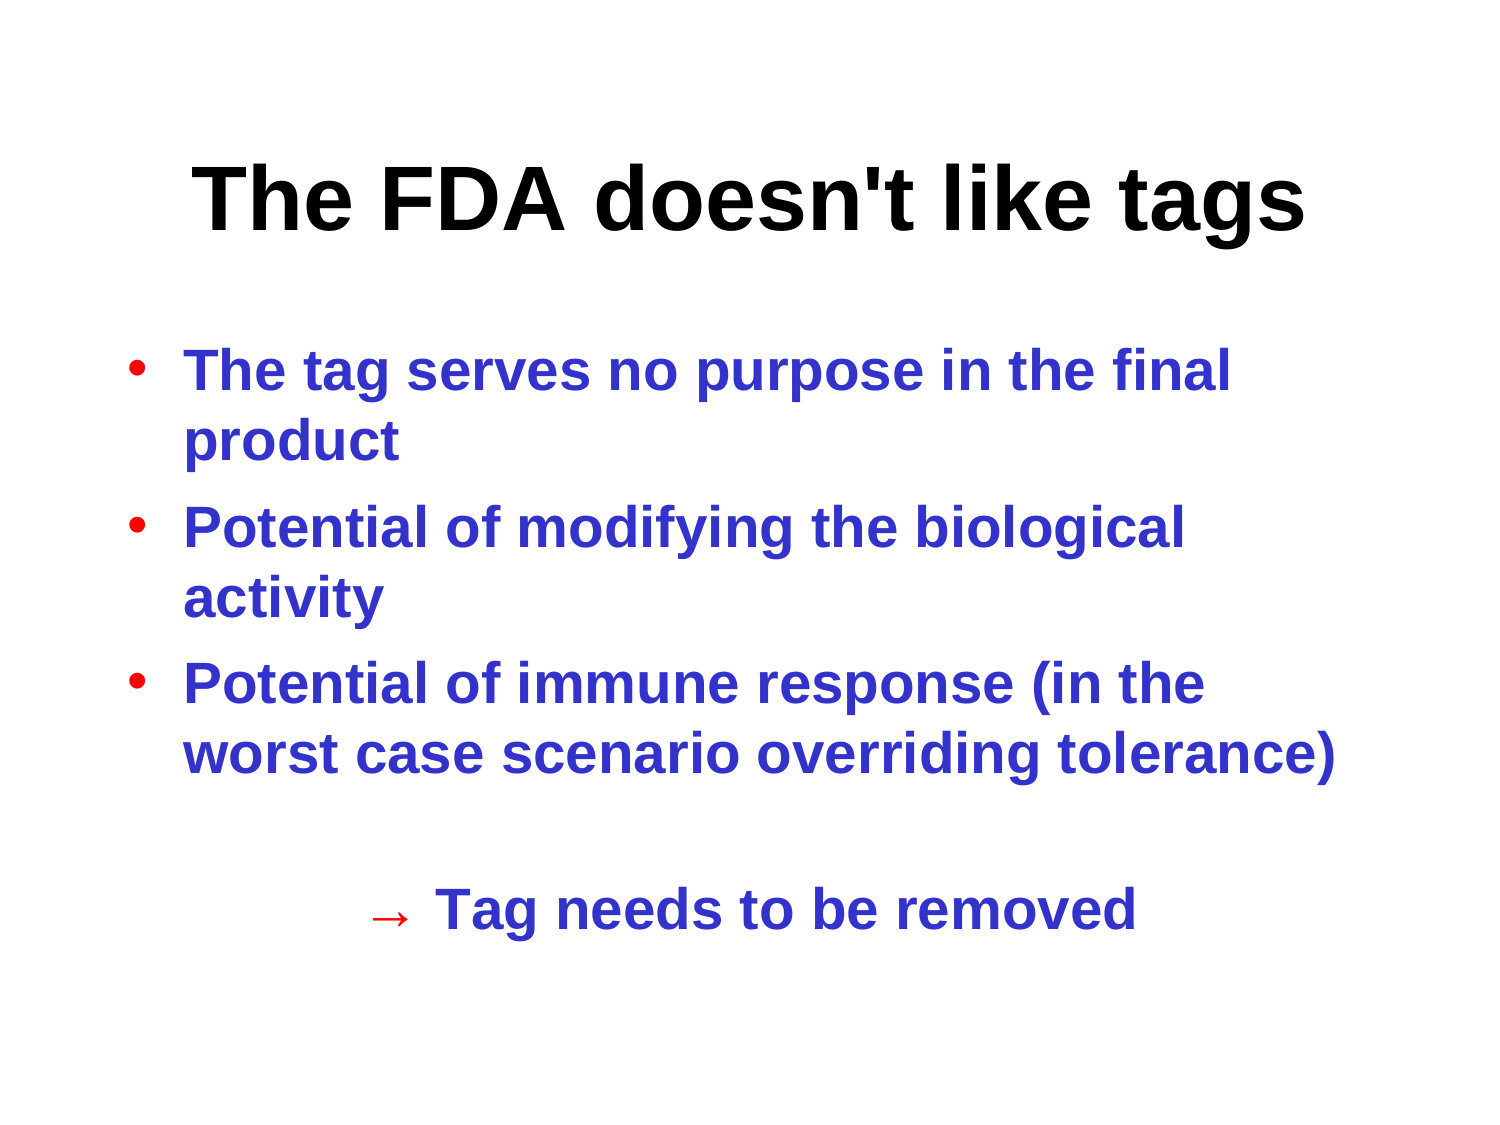

The FDA doesn't like tags
# The tag serves no purpose in the final product
Potential of modifying the biological activity
Potential of immune response (in the worst case scenario overriding tolerance)
→ Tag needs to be removed